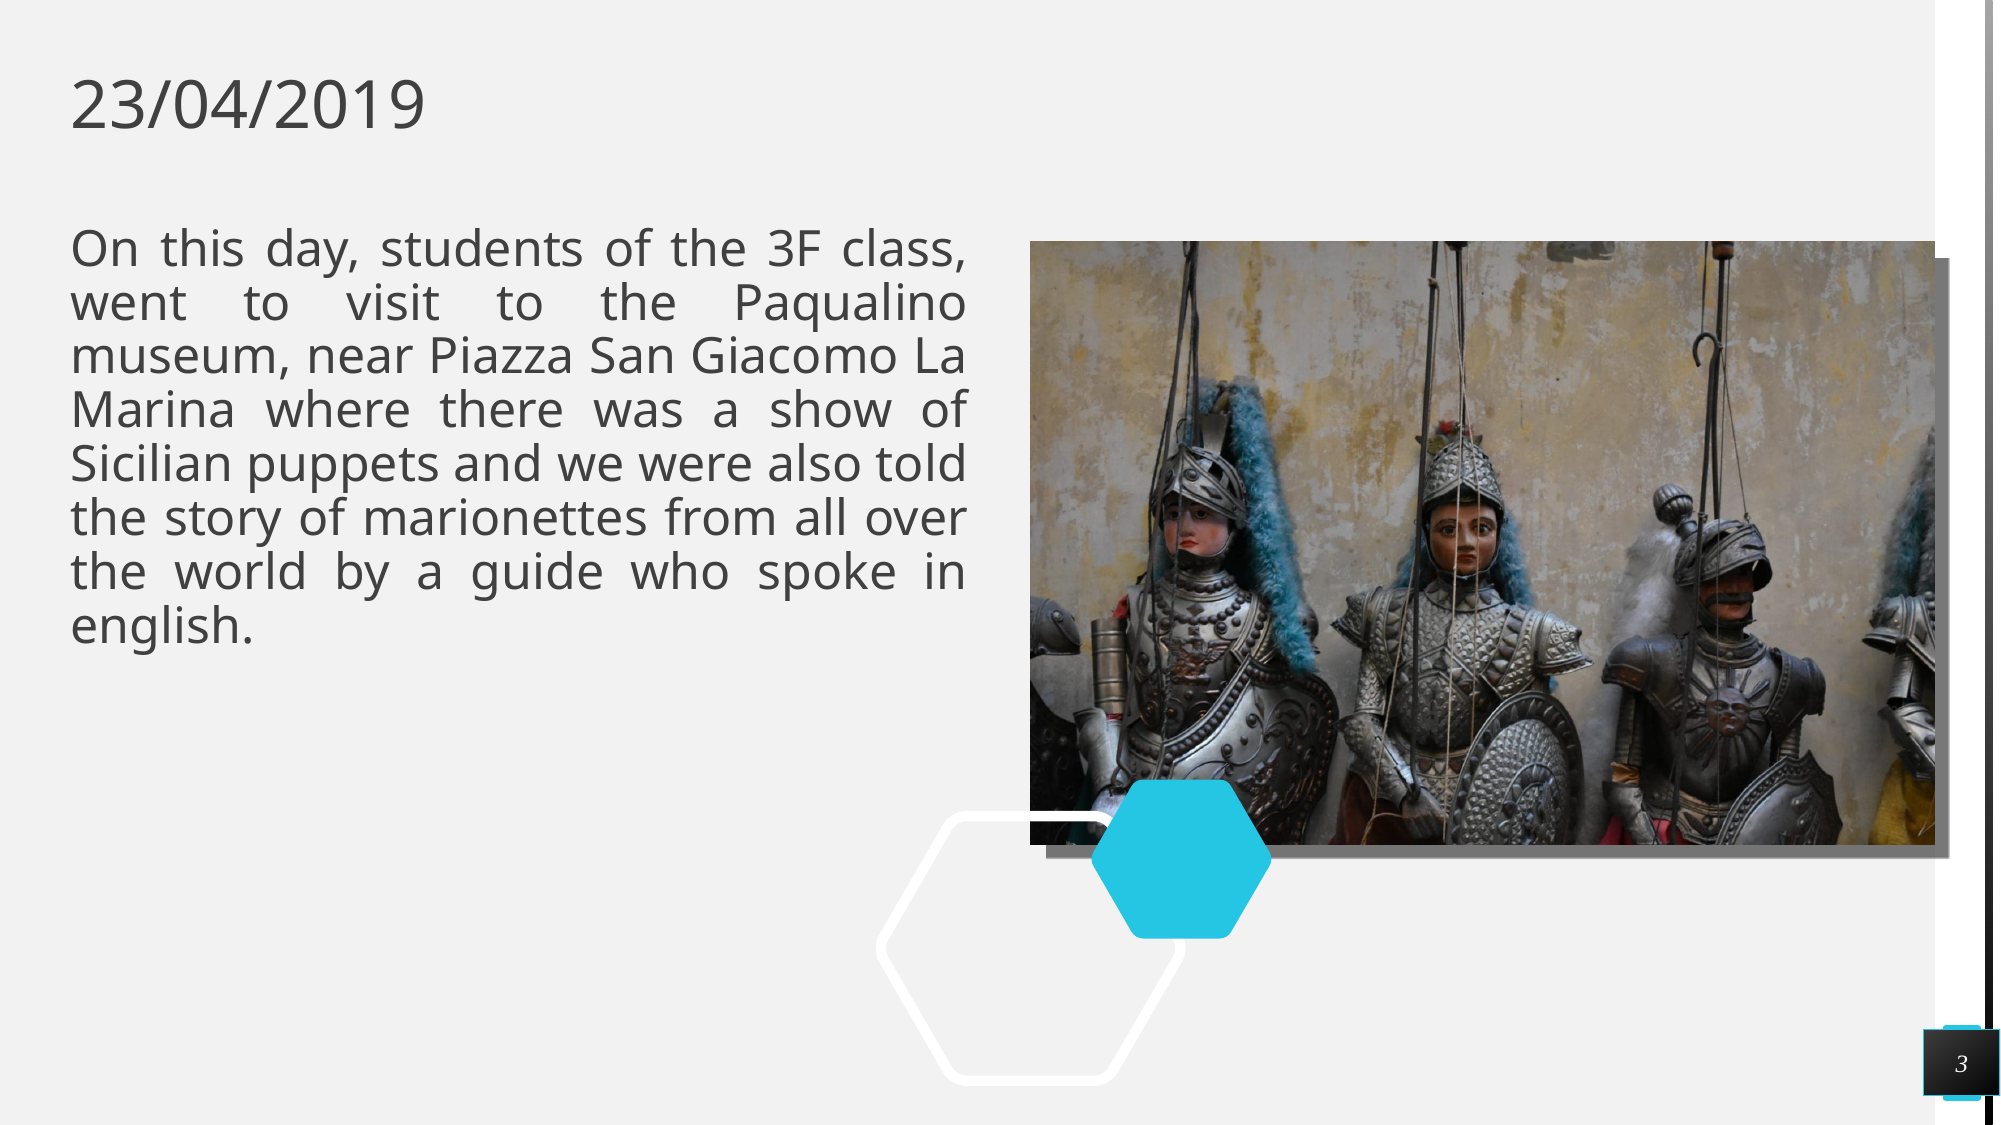

# 23/04/2019
On this day, students of the 3F class, went to visit to the Paqualino museum, near Piazza San Giacomo La Marina where there was a show of Sicilian puppets and we were also told the story of marionettes from all over the world by a guide who spoke in english.